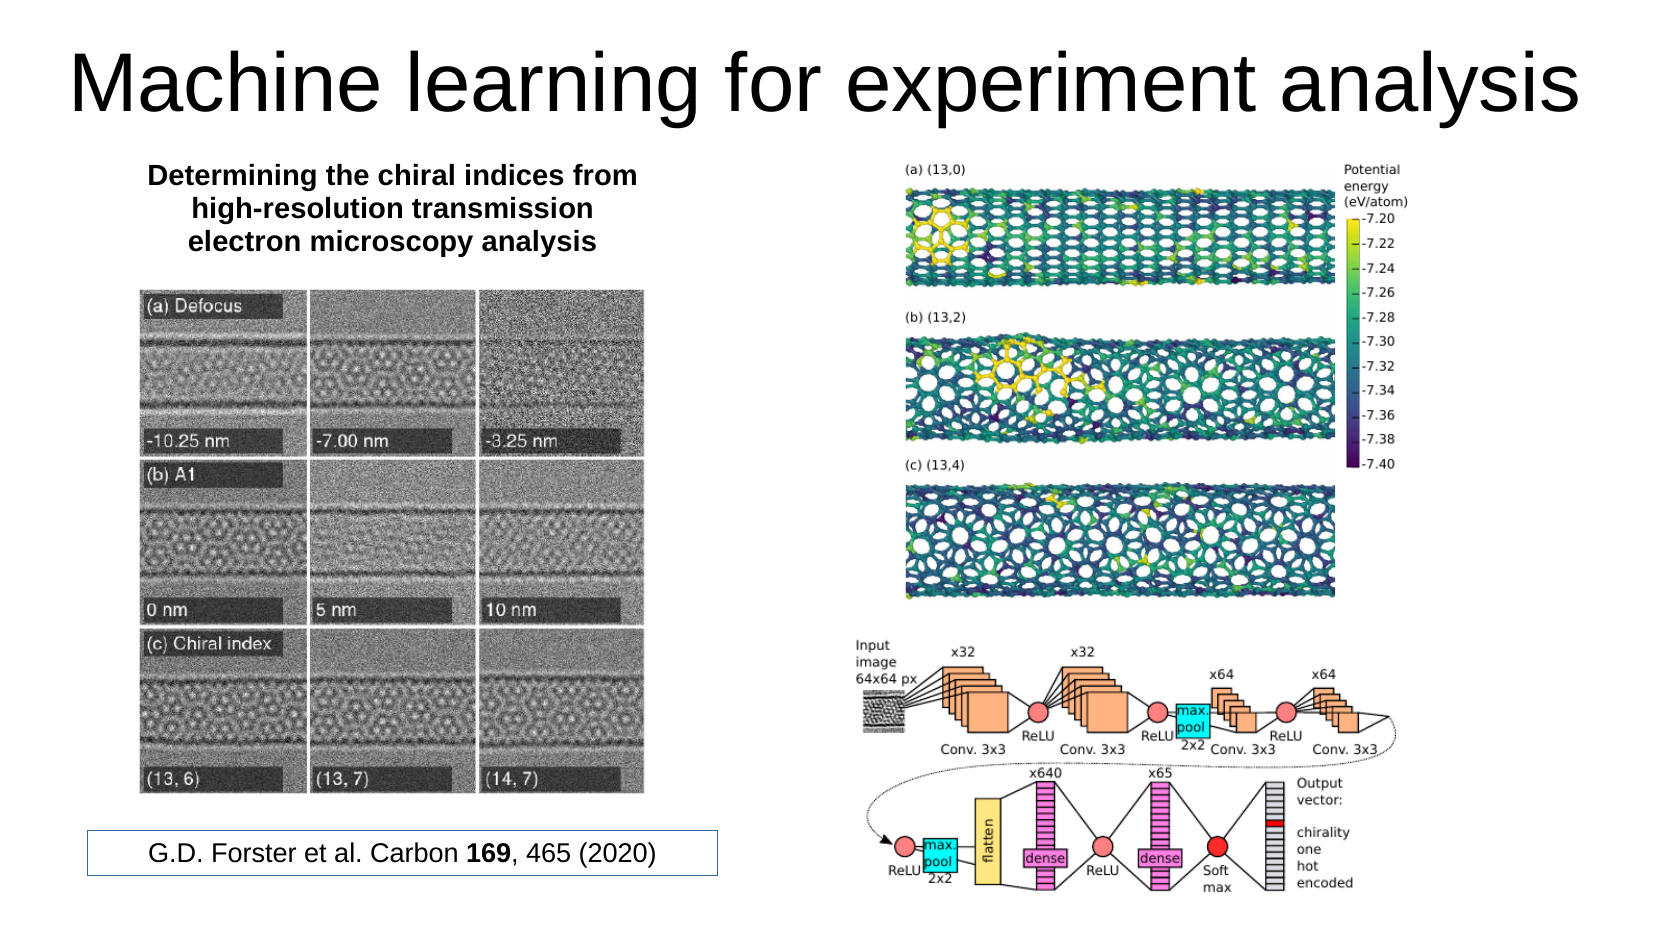

# Machine learning for experiment analysis
Determining the chiral indices from high-resolution transmission electron microscopy analysis
G.D. Forster et al. Carbon 169, 465 (2020)